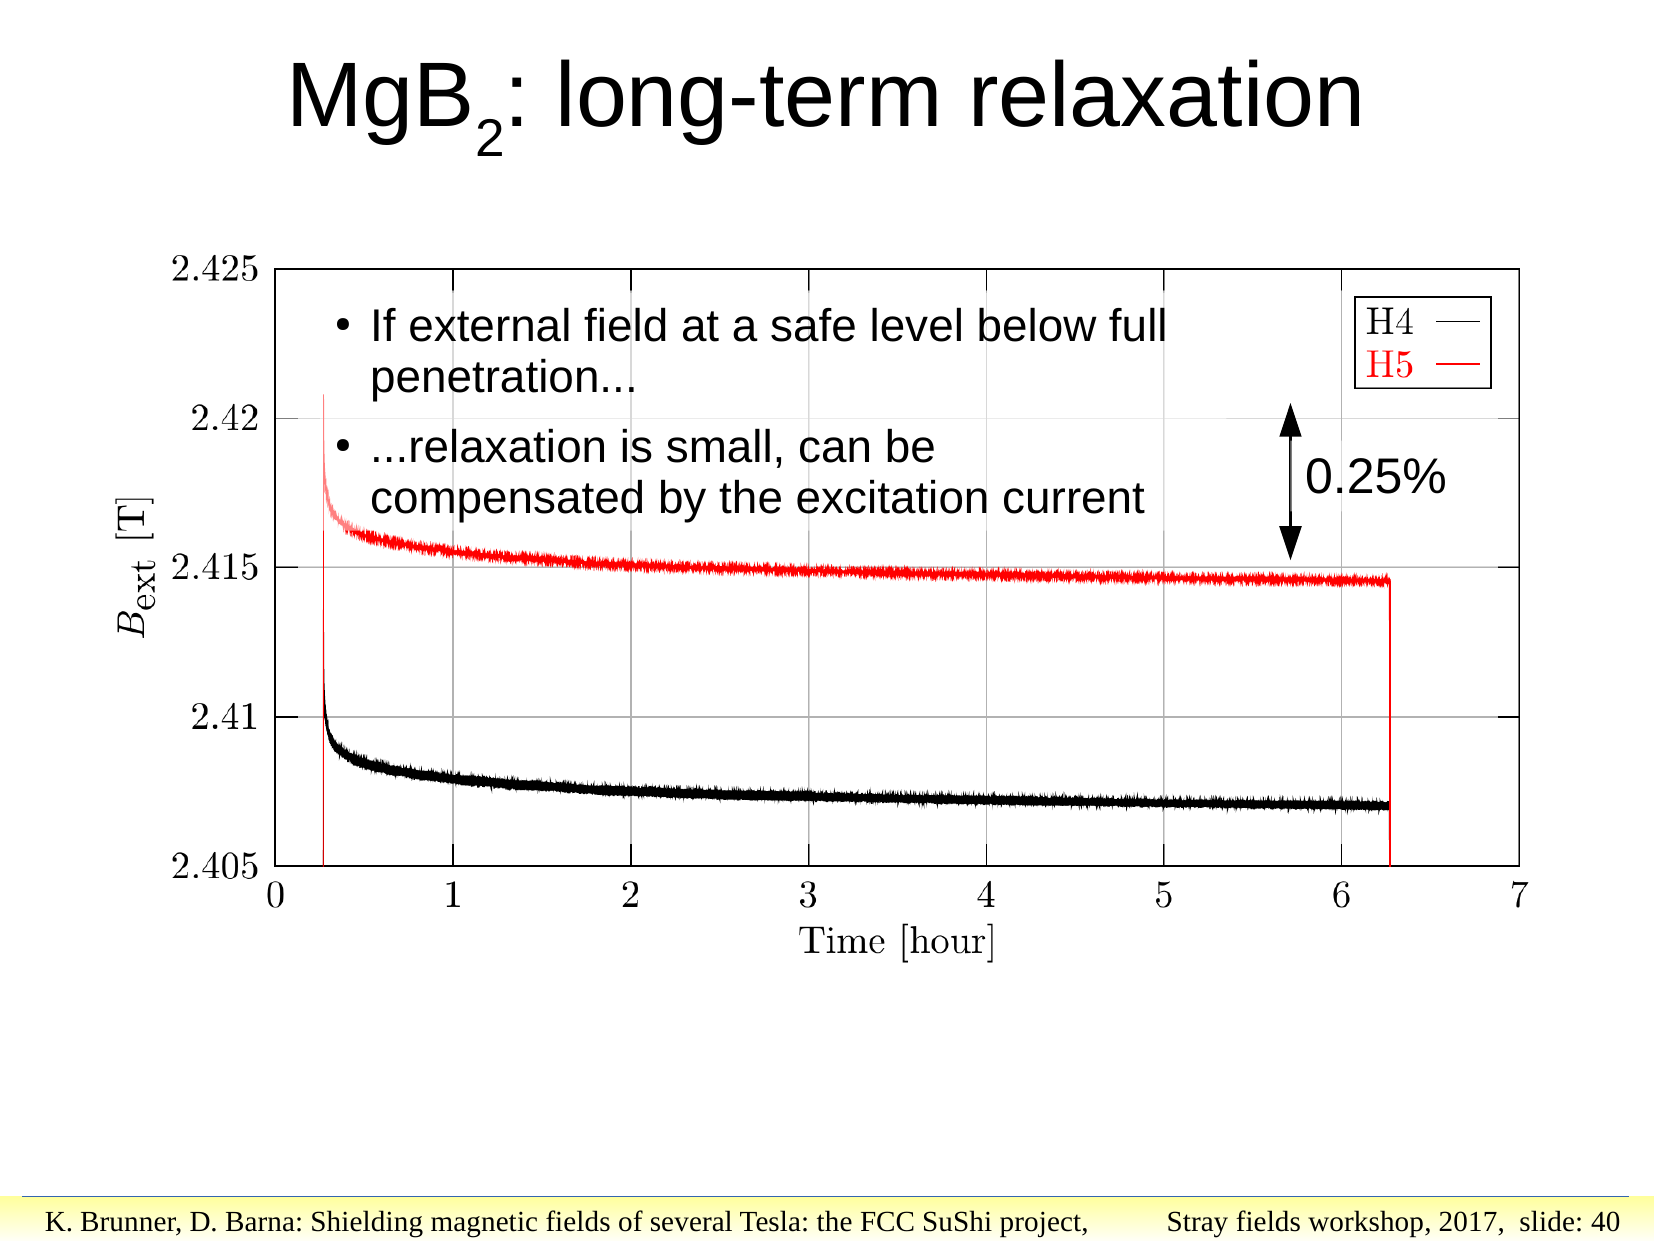

# MgB2: long-term relaxation
If external field at a safe level below full penetration...
...relaxation is small, can be compensated by the excitation current
0.25%